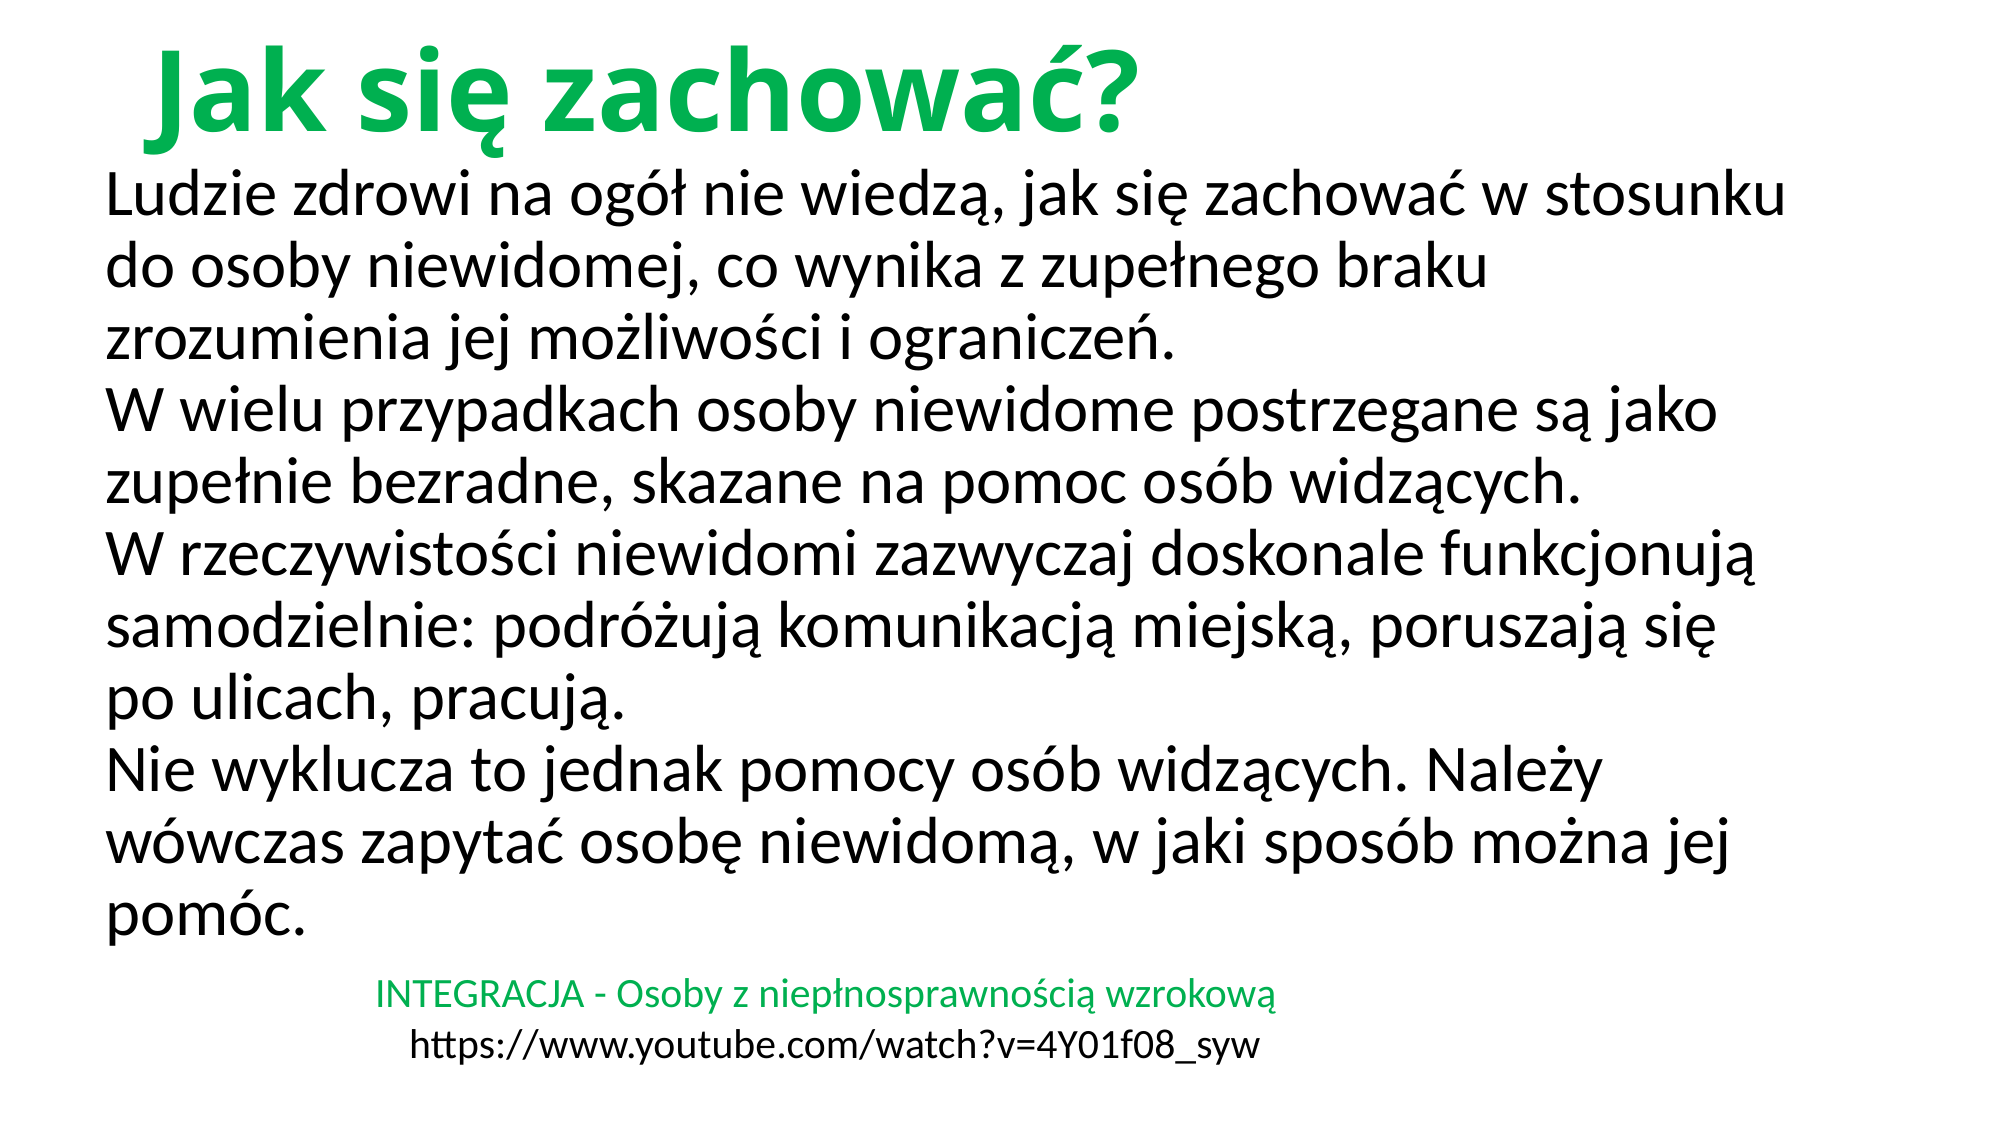

# Jak się zachować?
Ludzie zdrowi na ogół nie wiedzą, jak się zachować w stosunku do osoby niewidomej, co wynika z zupełnego braku zrozumienia jej możliwości i ograniczeń.
W wielu przypadkach osoby niewidome postrzegane są jako zupełnie bezradne, skazane na pomoc osób widzących.
W rzeczywistości niewidomi zazwyczaj doskonale funkcjonują samodzielnie: podróżują komunikacją miejską, poruszają się po ulicach, pracują.
Nie wyklucza to jednak pomocy osób widzących. Należy wówczas zapytać osobę niewidomą, w jaki sposób można jej pomóc.
 INTEGRACJA - Osoby z niepłnosprawnością wzrokową
 https://www.youtube.com/watch?v=4Y01f08_syw